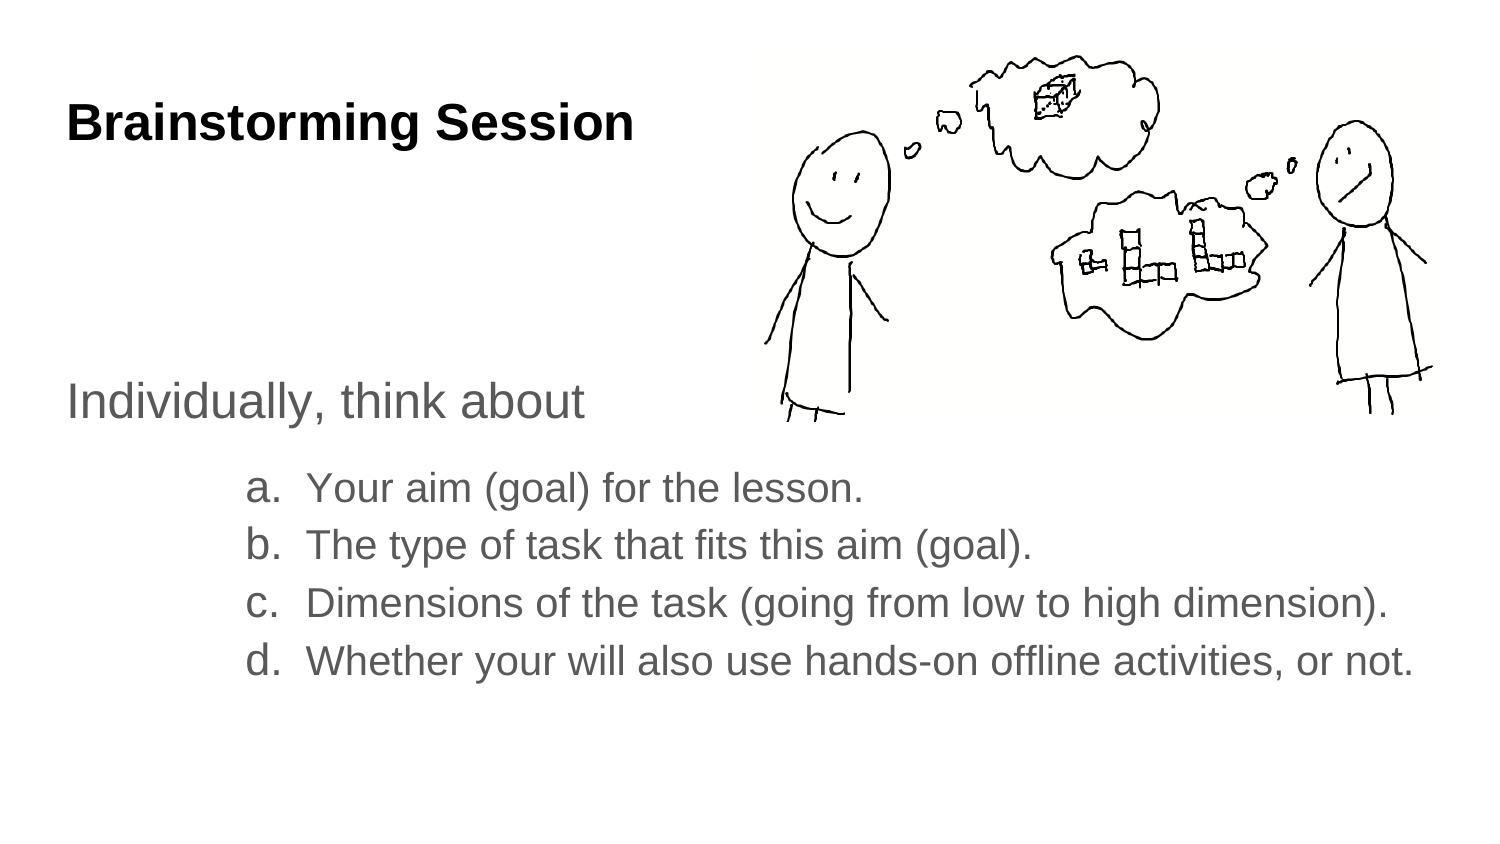

# Brainstorming Session
Individually, think about
Your aim (goal) for the lesson.
The type of task that fits this aim (goal).
Dimensions of the task (going from low to high dimension).
Whether your will also use hands-on offline activities, or not.